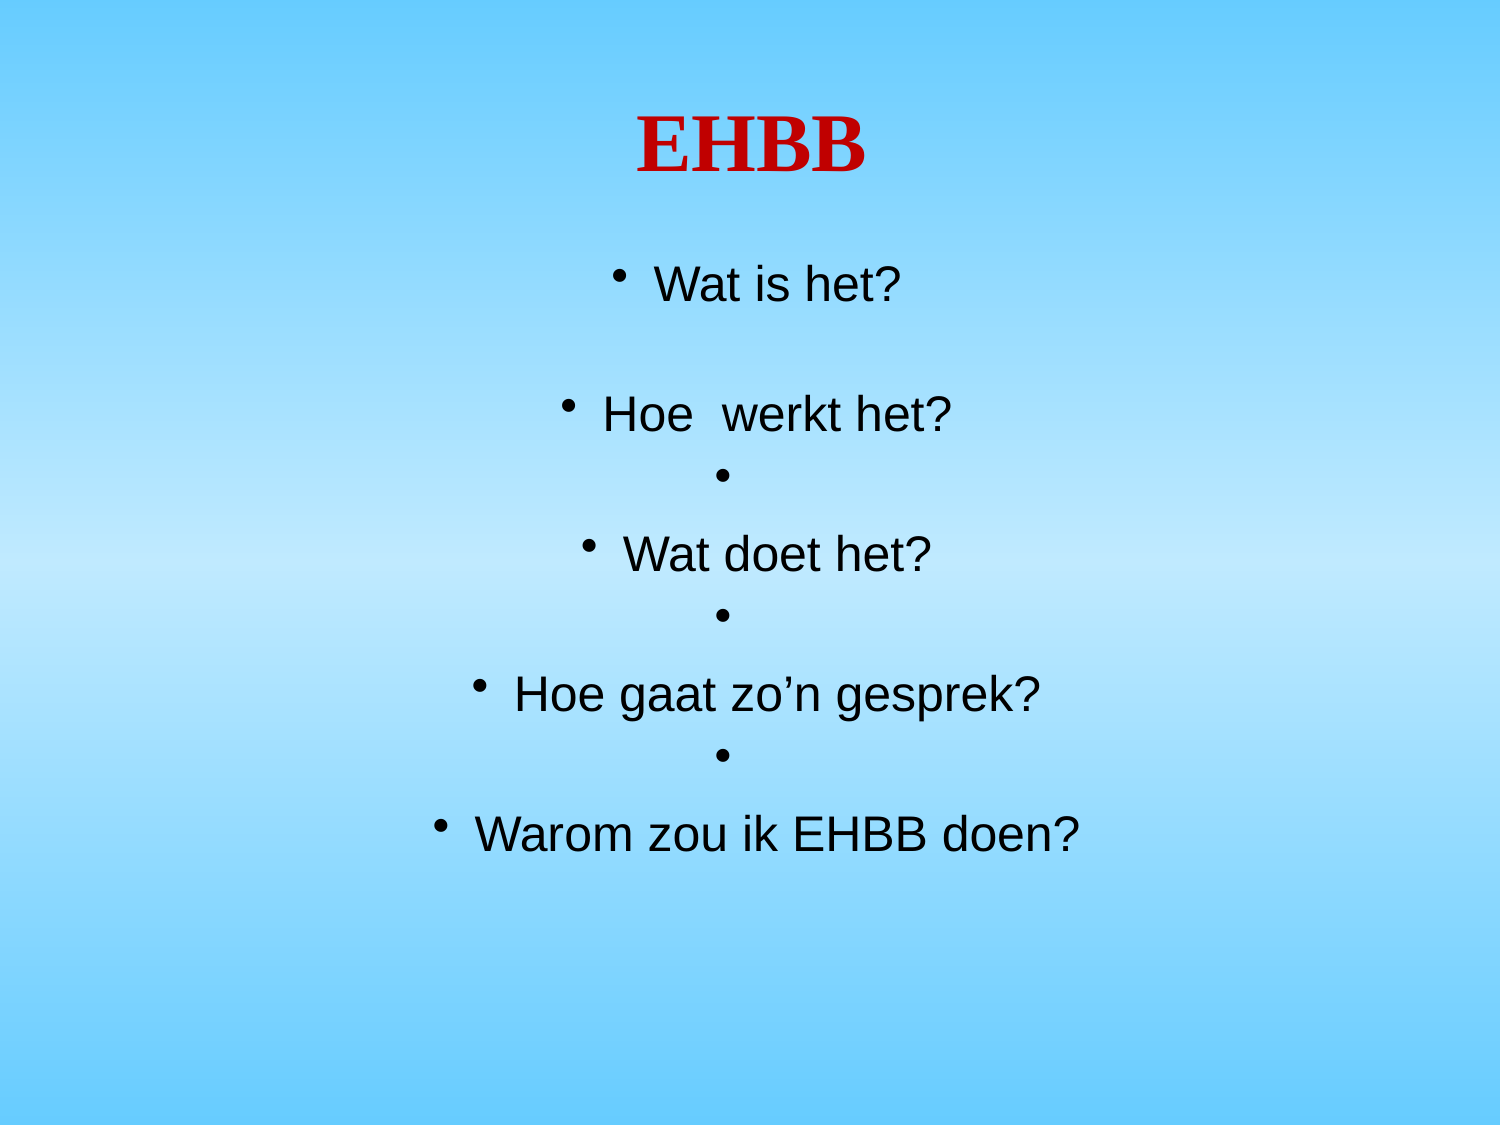

# EHBB
Wat is het?
Hoe werkt het?
Wat doet het?
Hoe gaat zo’n gesprek?
Warom zou ik EHBB doen?